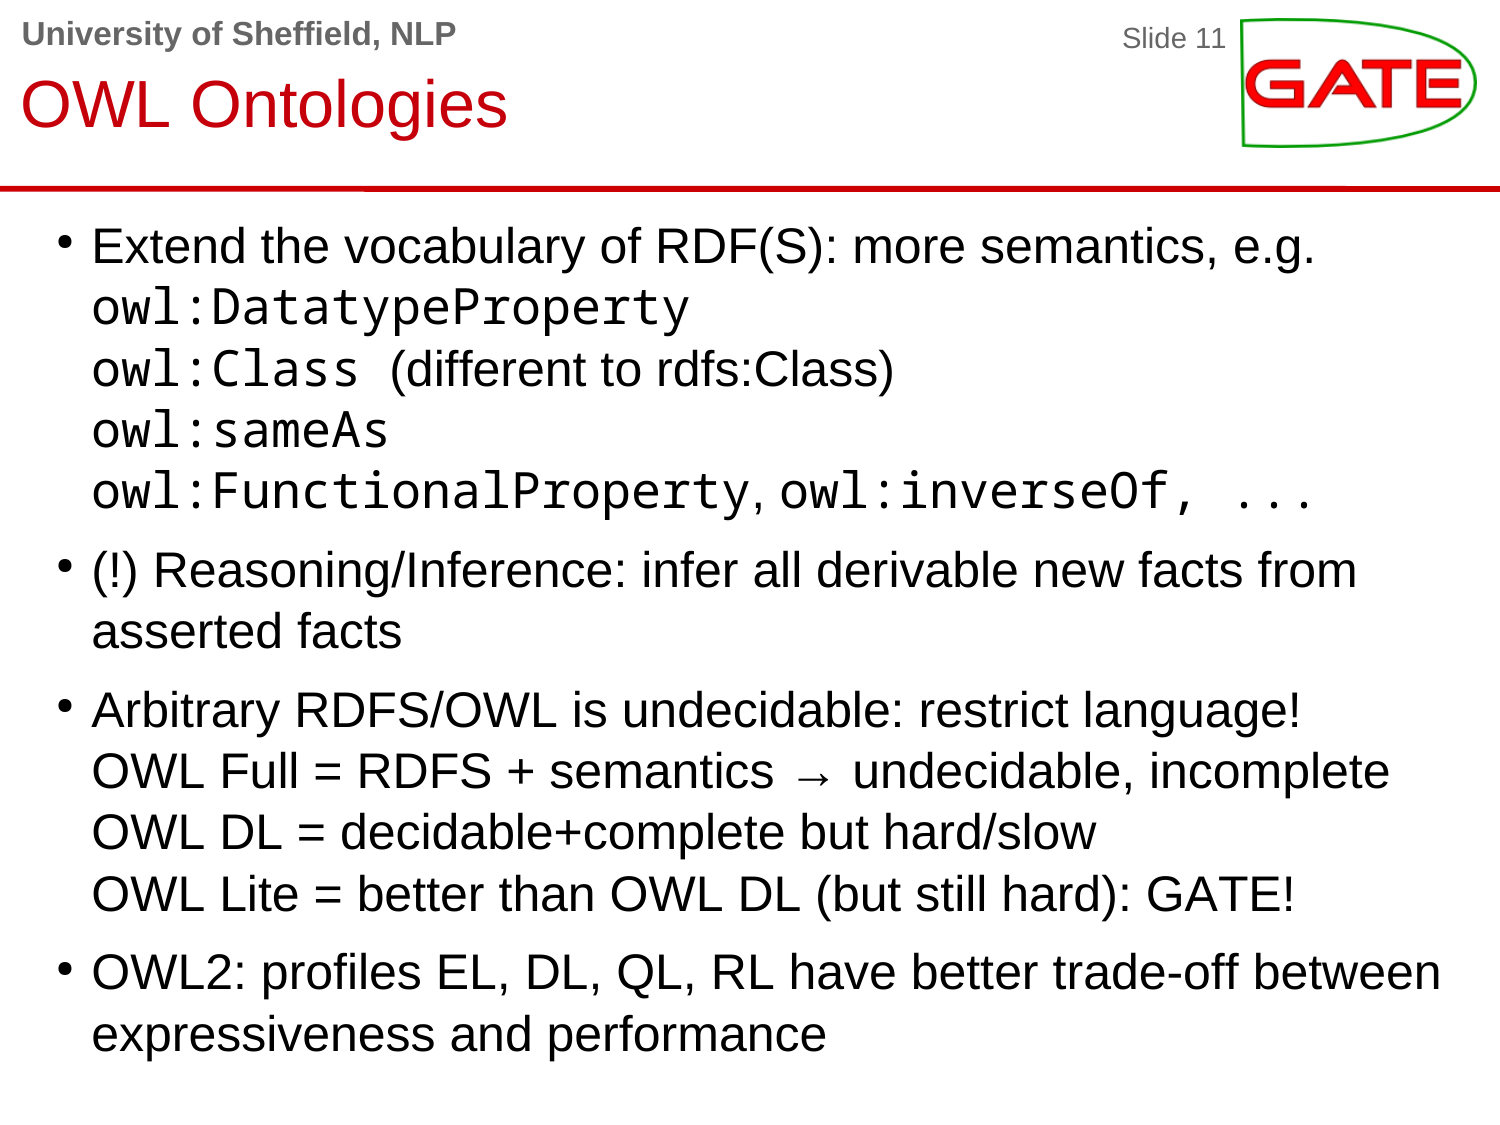

11
# OWL Ontologies
Extend the vocabulary of RDF(S): more semantics, e.g.
owl:DatatypeProperty
owl:Class (different to rdfs:Class)
owl:sameAs
owl:FunctionalProperty, owl:inverseOf, ...
(!) Reasoning/Inference: infer all derivable new facts from asserted facts
Arbitrary RDFS/OWL is undecidable: restrict language!
OWL Full = RDFS + semantics → undecidable, incomplete
OWL DL = decidable+complete but hard/slow
OWL Lite = better than OWL DL (but still hard): GATE!
OWL2: profiles EL, DL, QL, RL have better trade-off between expressiveness and performance